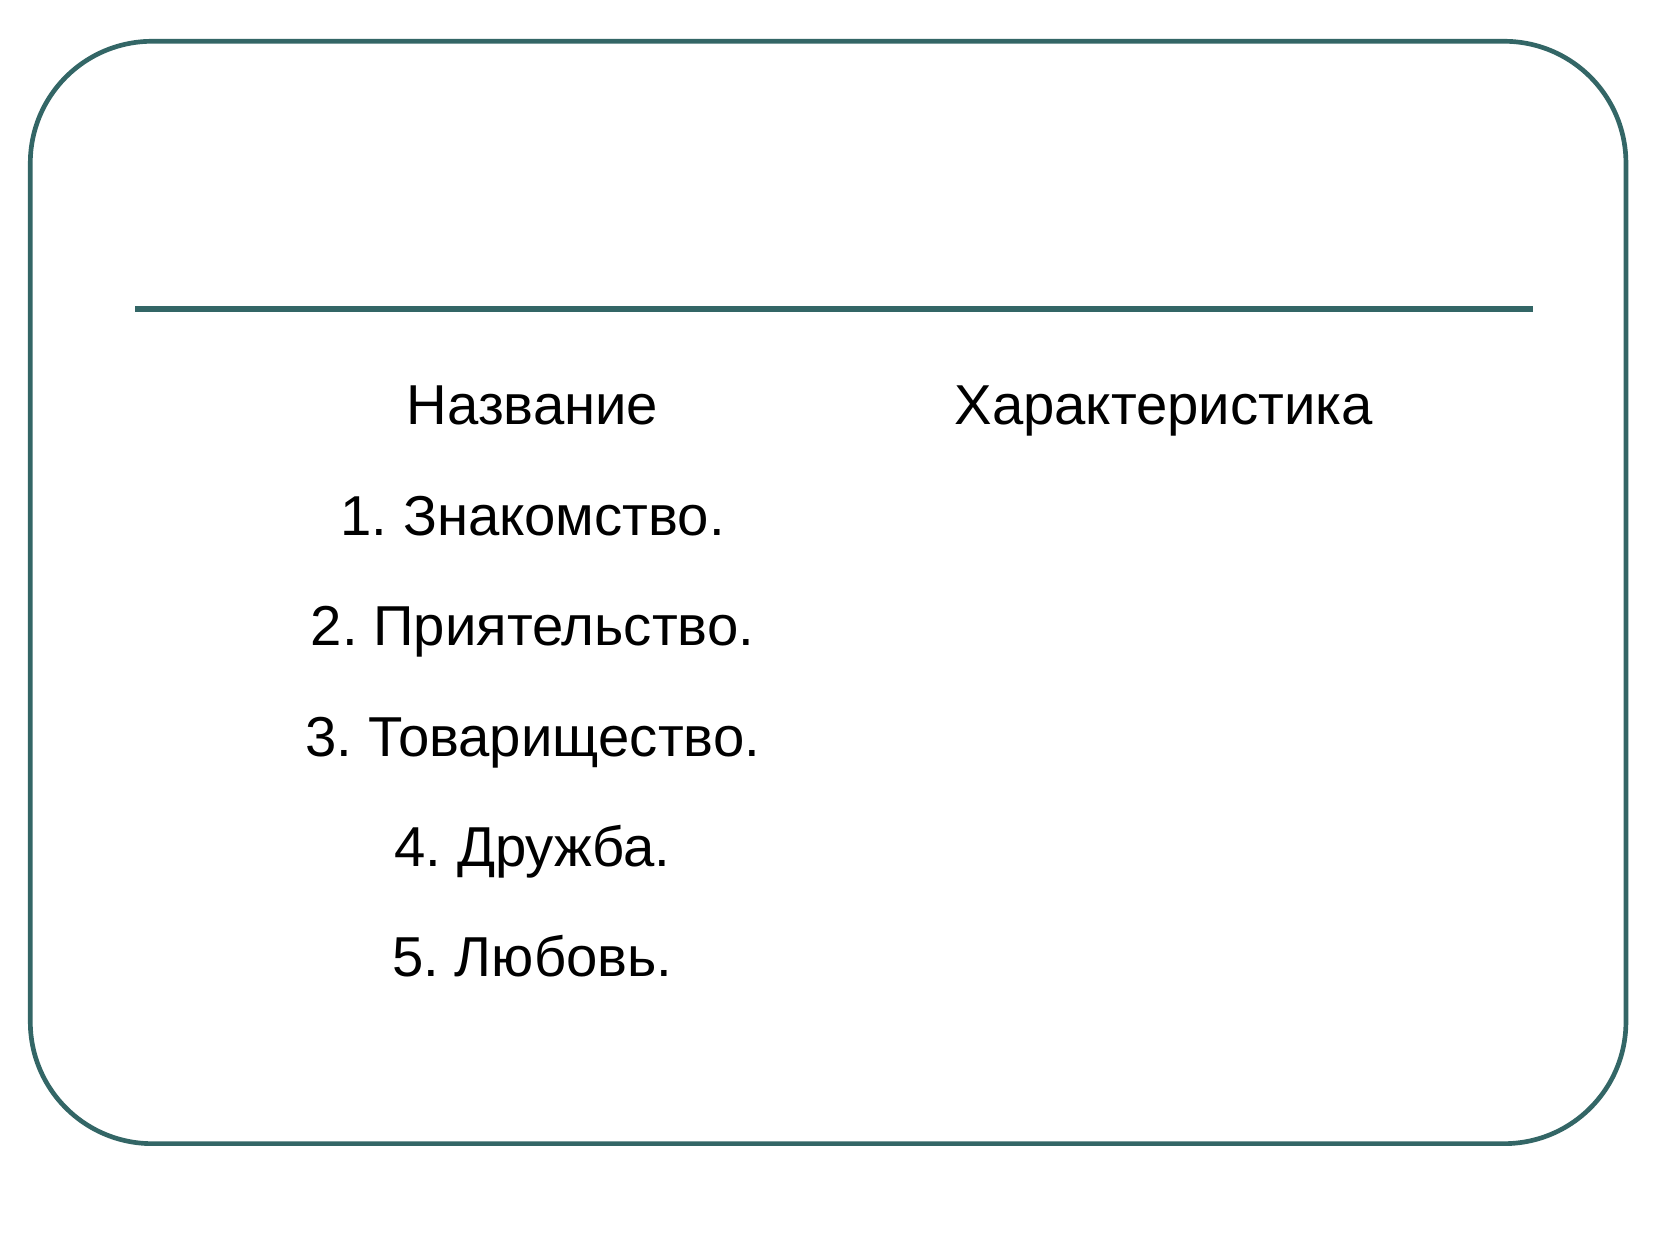

#
| Название | Характеристика |
| --- | --- |
| 1. Знакомство. | |
| 2. Приятельство. | |
| 3. Товарищество. | |
| 4. Дружба. | |
| 5. Любовь. | |